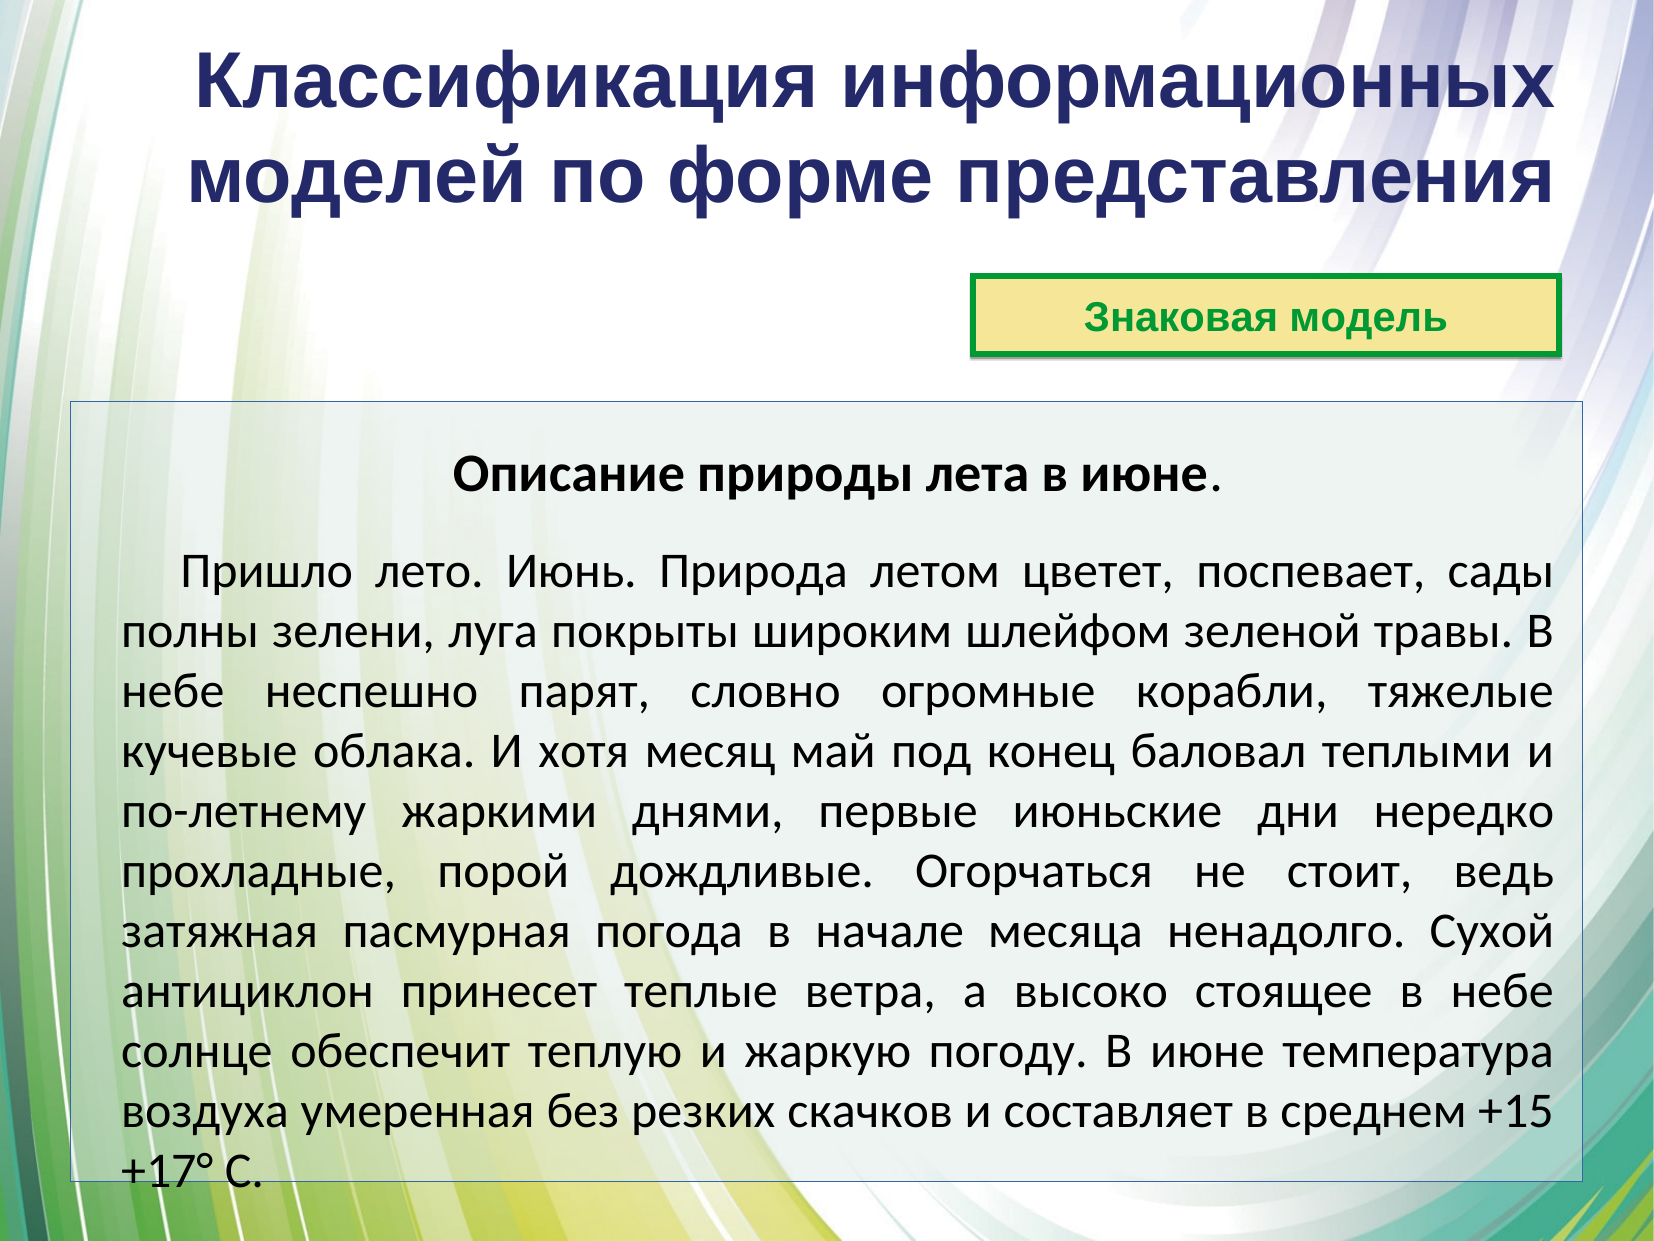

Классификация информационных моделей по форме представления
Знаковая модель
Описание природы лета в июне.
Пришло лето. Июнь. Природа летом цветет, поспевает, сады полны зелени, луга покрыты широким шлейфом зеленой травы. В небе неспешно парят, словно огромные корабли, тяжелые кучевые облака. И хотя месяц май под конец баловал теплыми и по-летнему жаркими днями, первые июньские дни нередко прохладные, порой дождливые. Огорчаться не стоит, ведь затяжная пасмурная погода в начале месяца ненадолго. Сухой антициклон принесет теплые ветра, а высоко стоящее в небе солнце обеспечит теплую и жаркую погоду. В июне температура воздуха умеренная без резких скачков и составляет в среднем +15 +17° C.